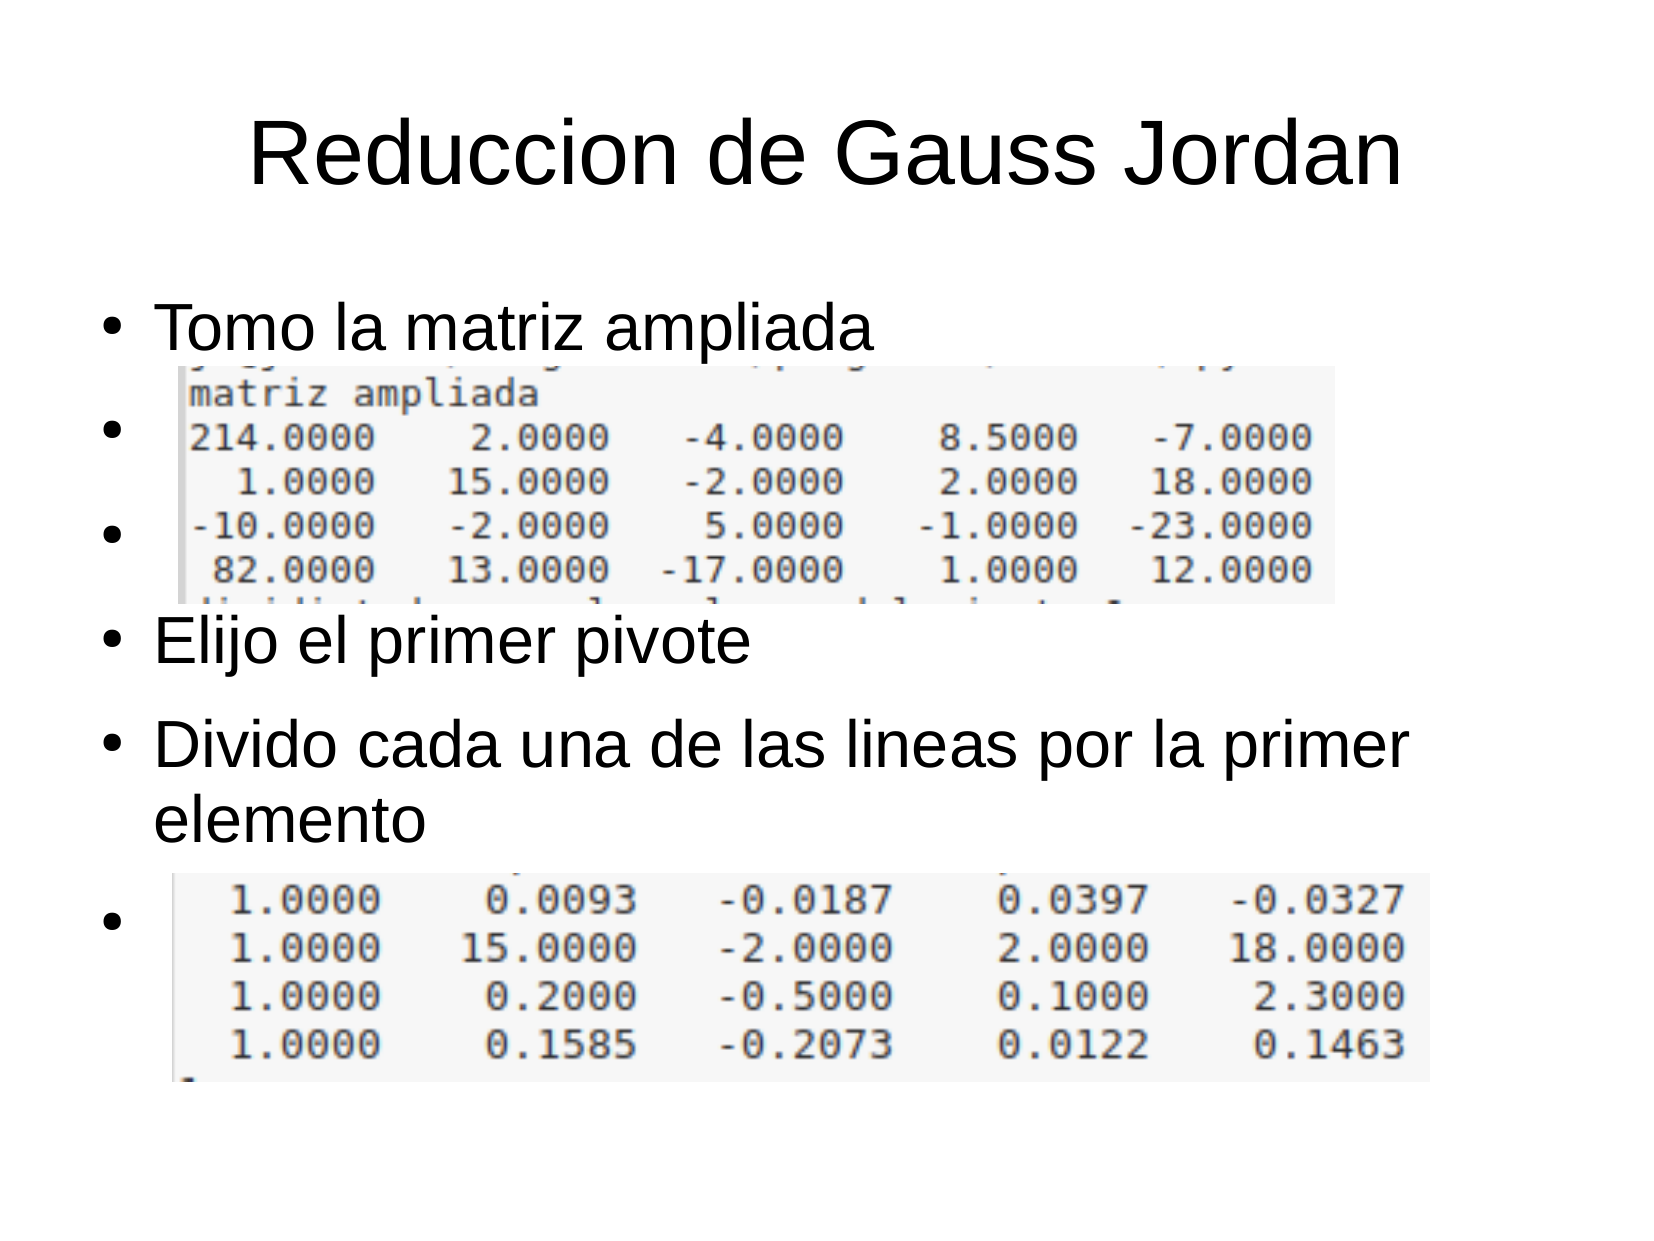

# Reduccion de Gauss Jordan
Tomo la matriz ampliada
Elijo el primer pivote
Divido cada una de las lineas por la primer elemento